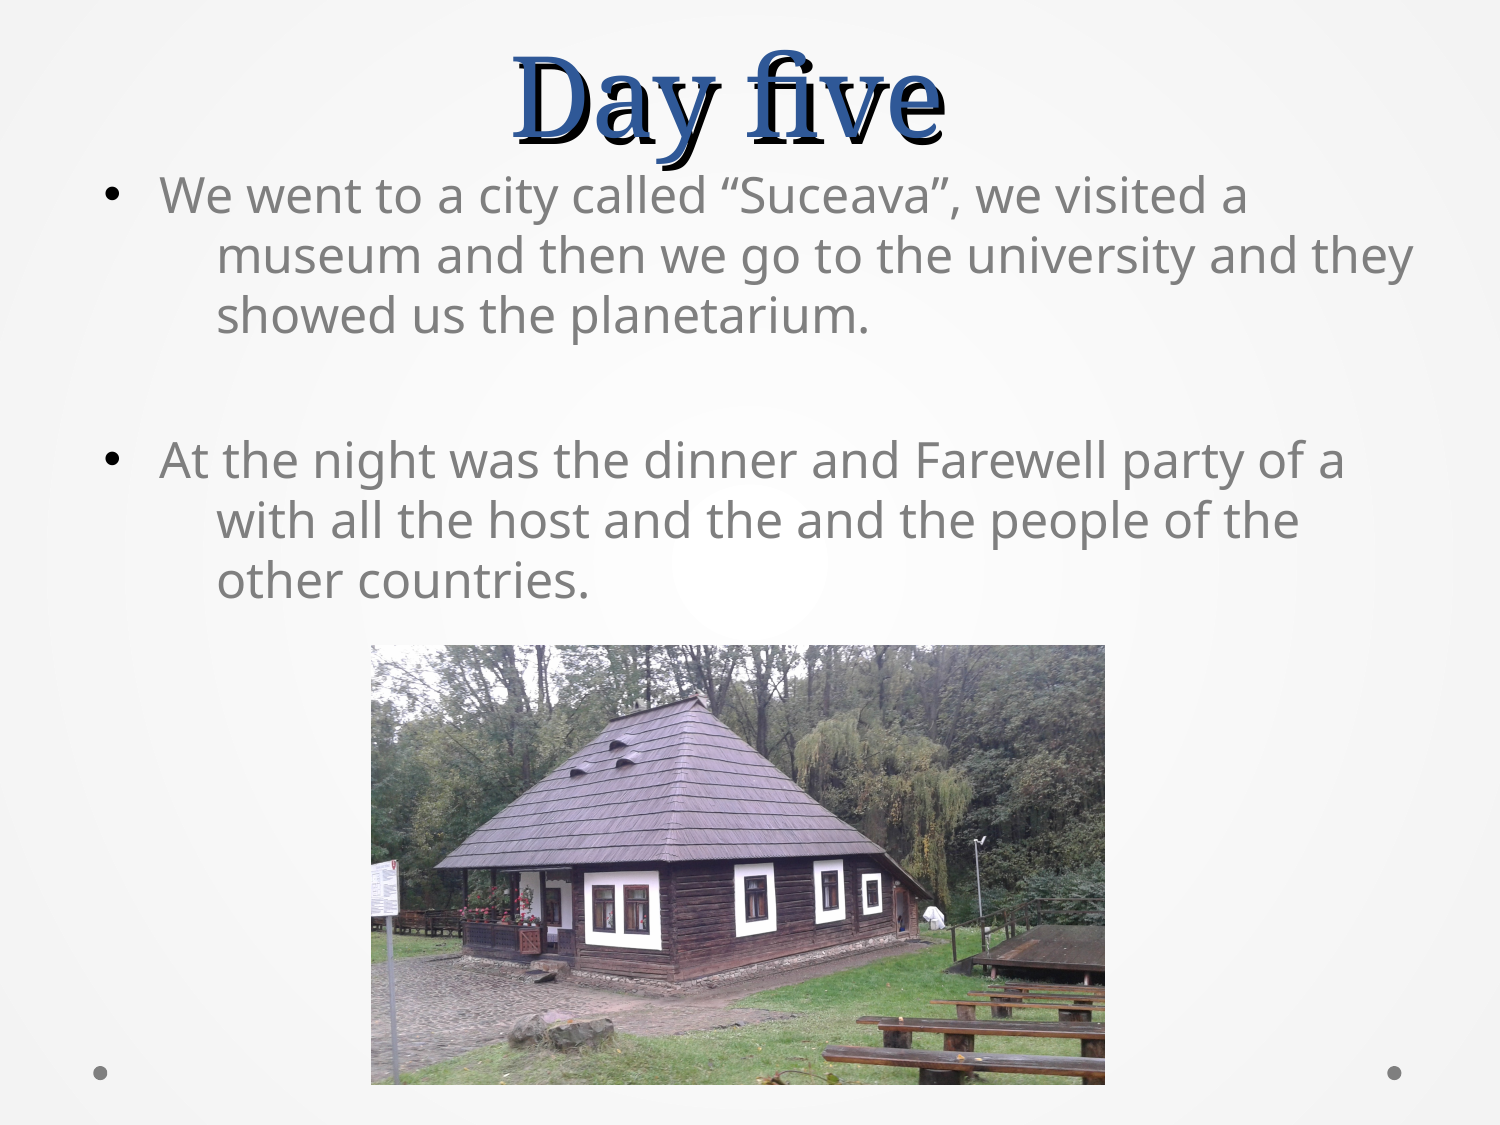

# Day five
We went to a city called “Suceava”, we visited a museum and then we go to the university and they showed us the planetarium.
At the night was the dinner and Farewell party of a with all the host and the and the people of the other countries.